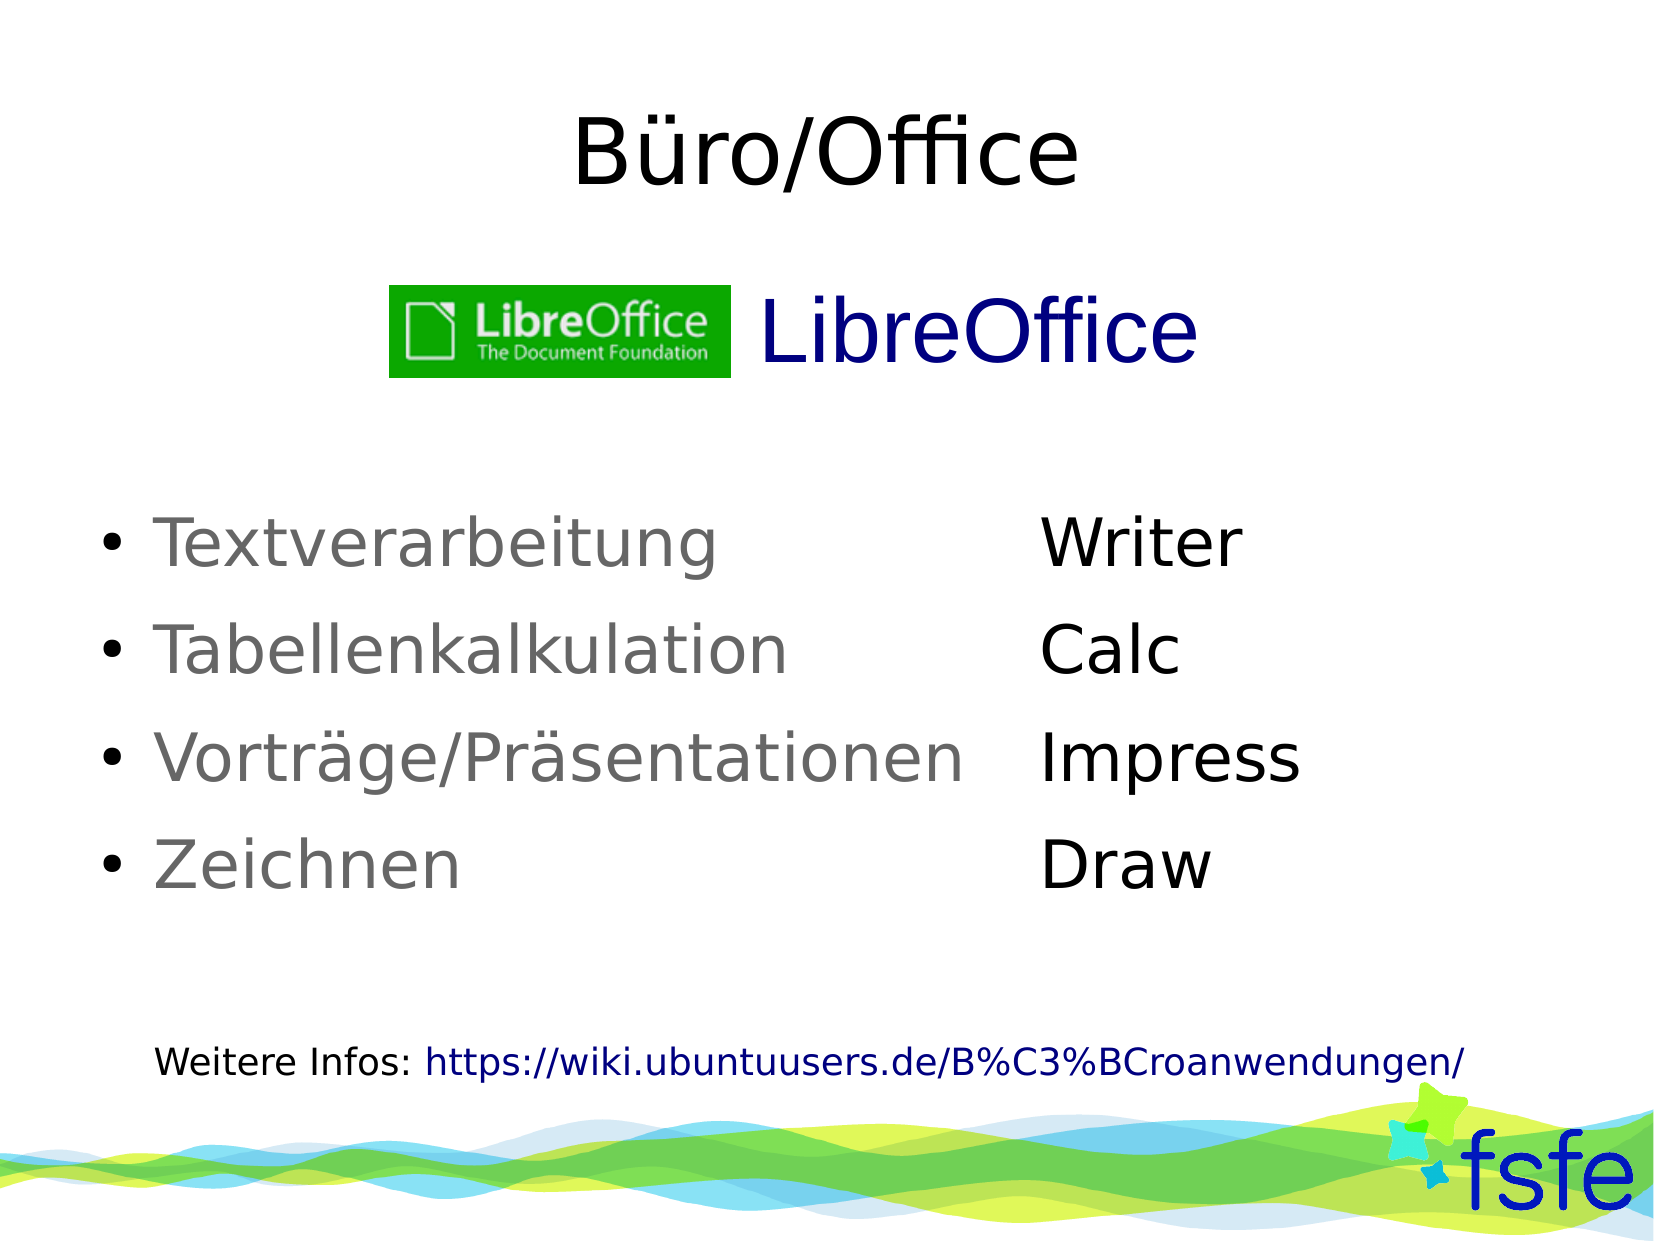

# Büro/Office
LibreOffice
Textverarbeitung					Writer
Tabellenkalkulation 				Calc
Vorträge/Präsentationen 	Impress
Zeichnen 								Draw
Weitere Infos: https://wiki.ubuntuusers.de/B%C3%BCroanwendungen/